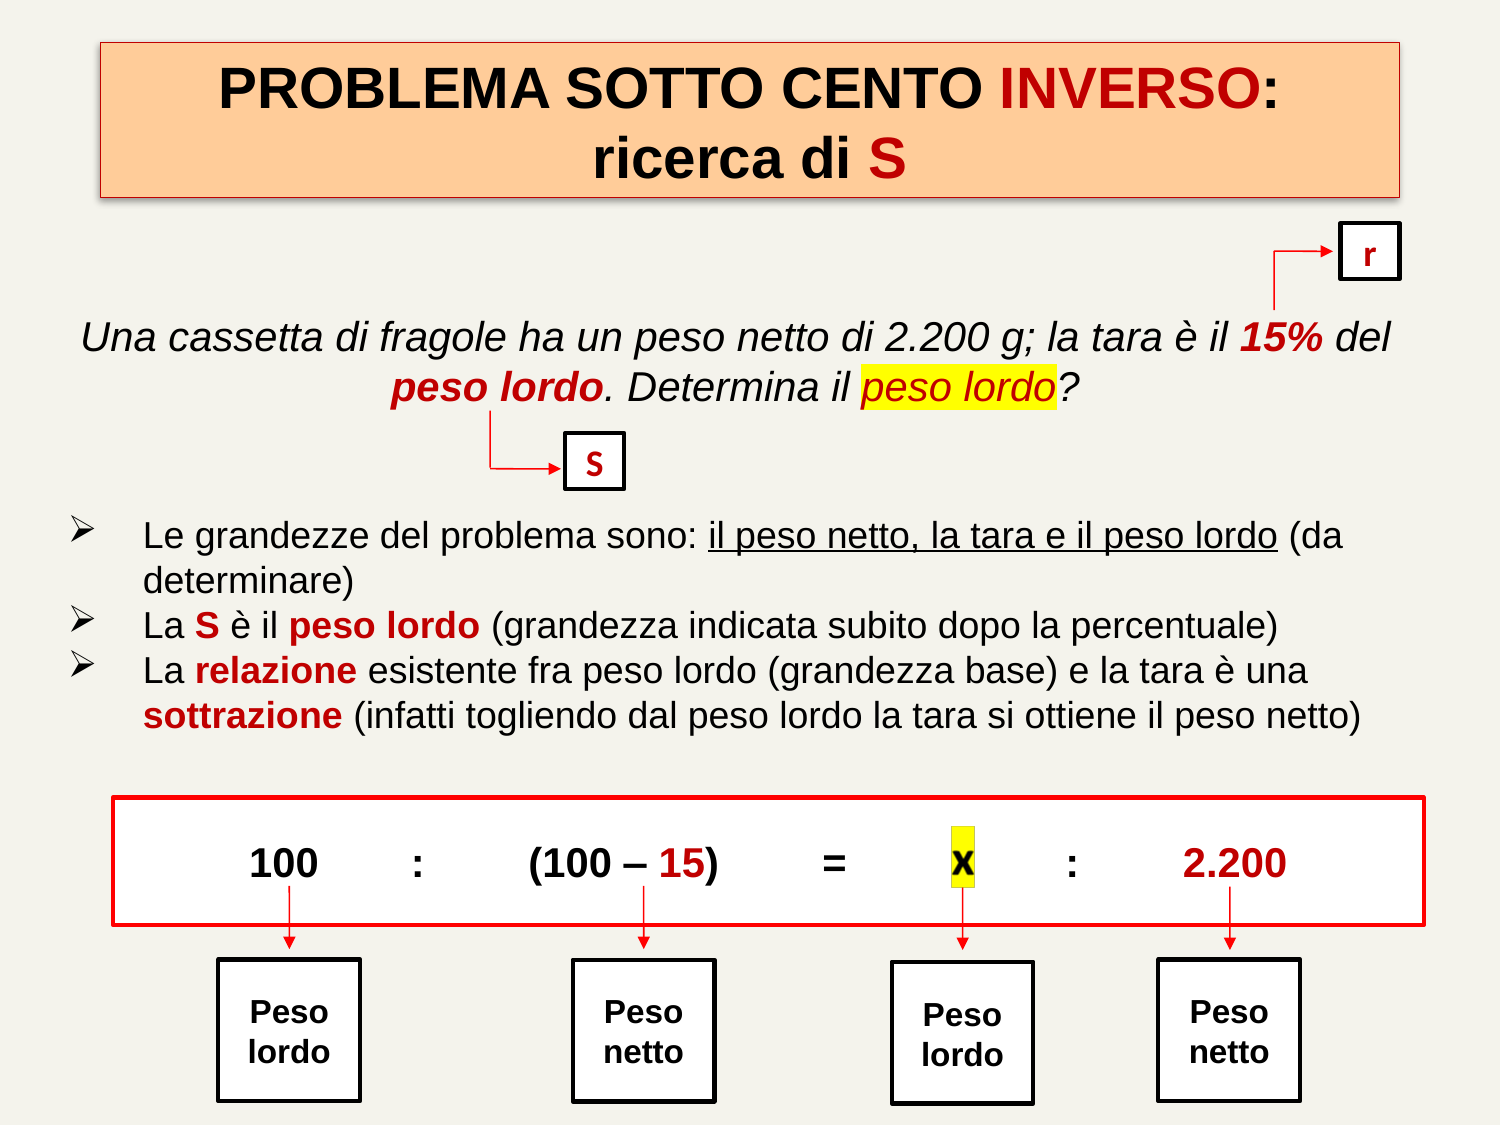

PROBLEMA SOTTO CENTO INVERSO:
ricerca di S
r
Una cassetta di fragole ha un peso netto di 2.200 g; la tara è il 15% del
peso lordo. Determina il peso lordo?
S
Le grandezze del problema sono: il peso netto, la tara e il peso lordo (da determinare)
La S è il peso lordo (grandezza indicata subito dopo la percentuale)
La relazione esistente fra peso lordo (grandezza base) e la tara è una sottrazione (infatti togliendo dal peso lordo la tara si ottiene il peso netto)
100 : (100 ‒ 15) = : 2.200
Peso lordo
Peso netto
Peso netto
Peso lordo